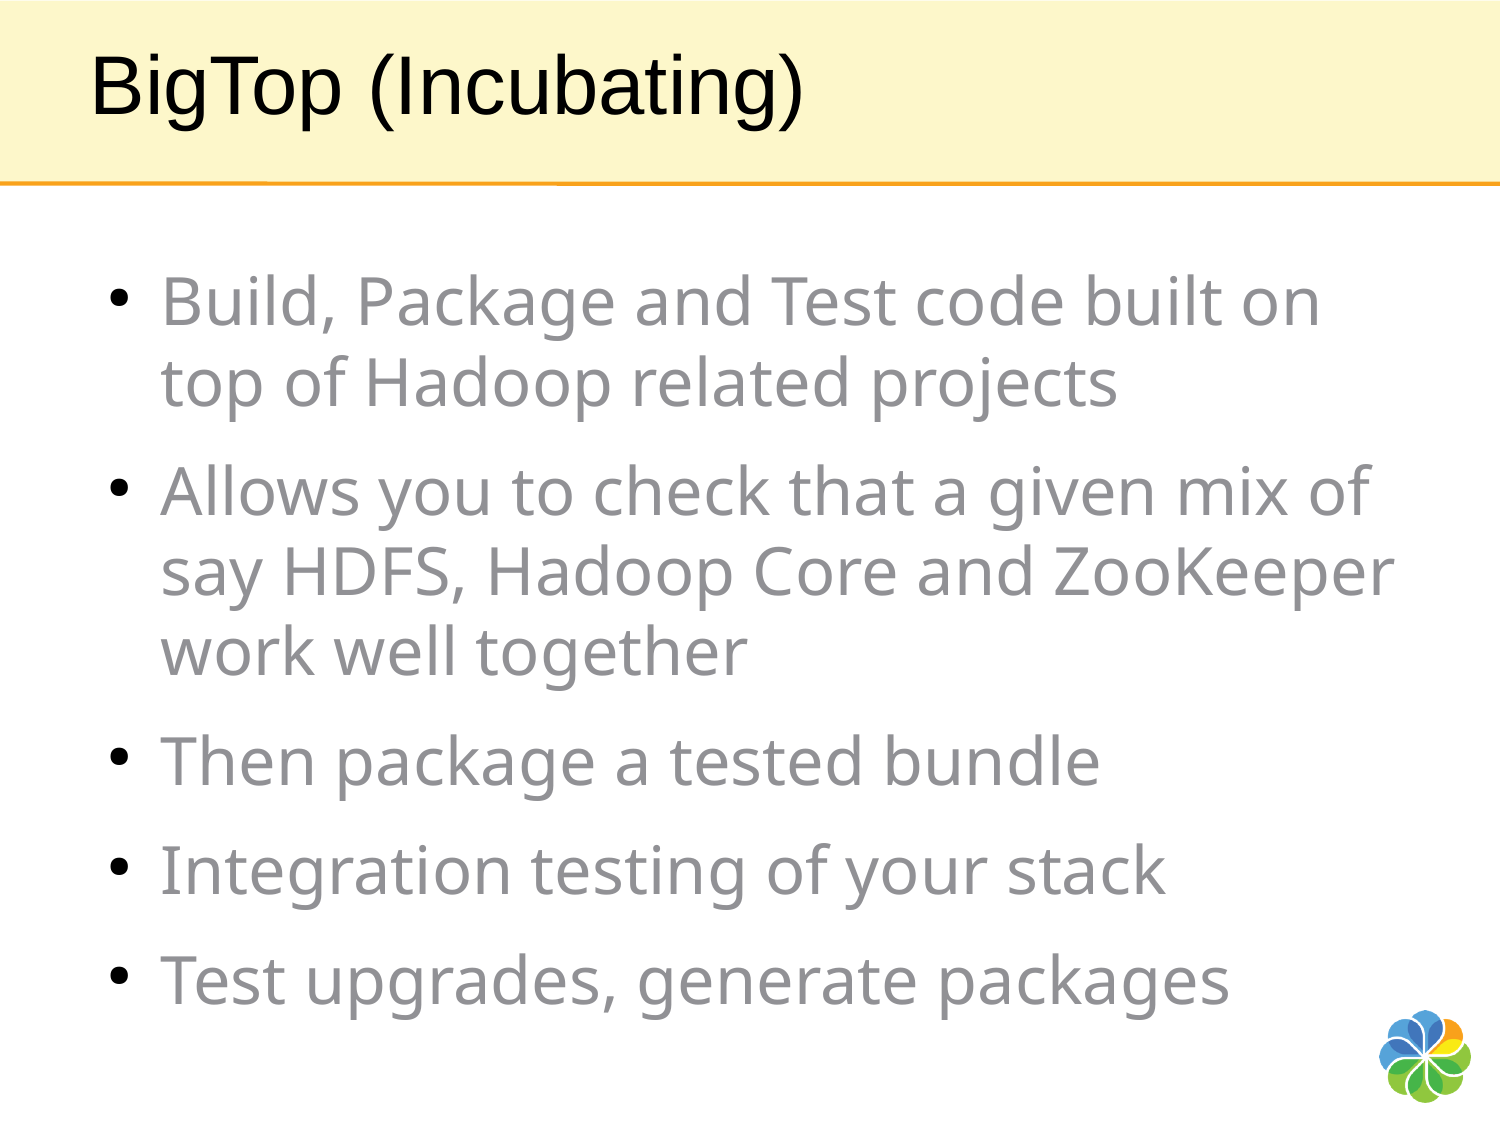

# BigTop (Incubating)
Build, Package and Test code built on top of Hadoop related projects
Allows you to check that a given mix of say HDFS, Hadoop Core and ZooKeeper work well together
Then package a tested bundle
Integration testing of your stack
Test upgrades, generate packages